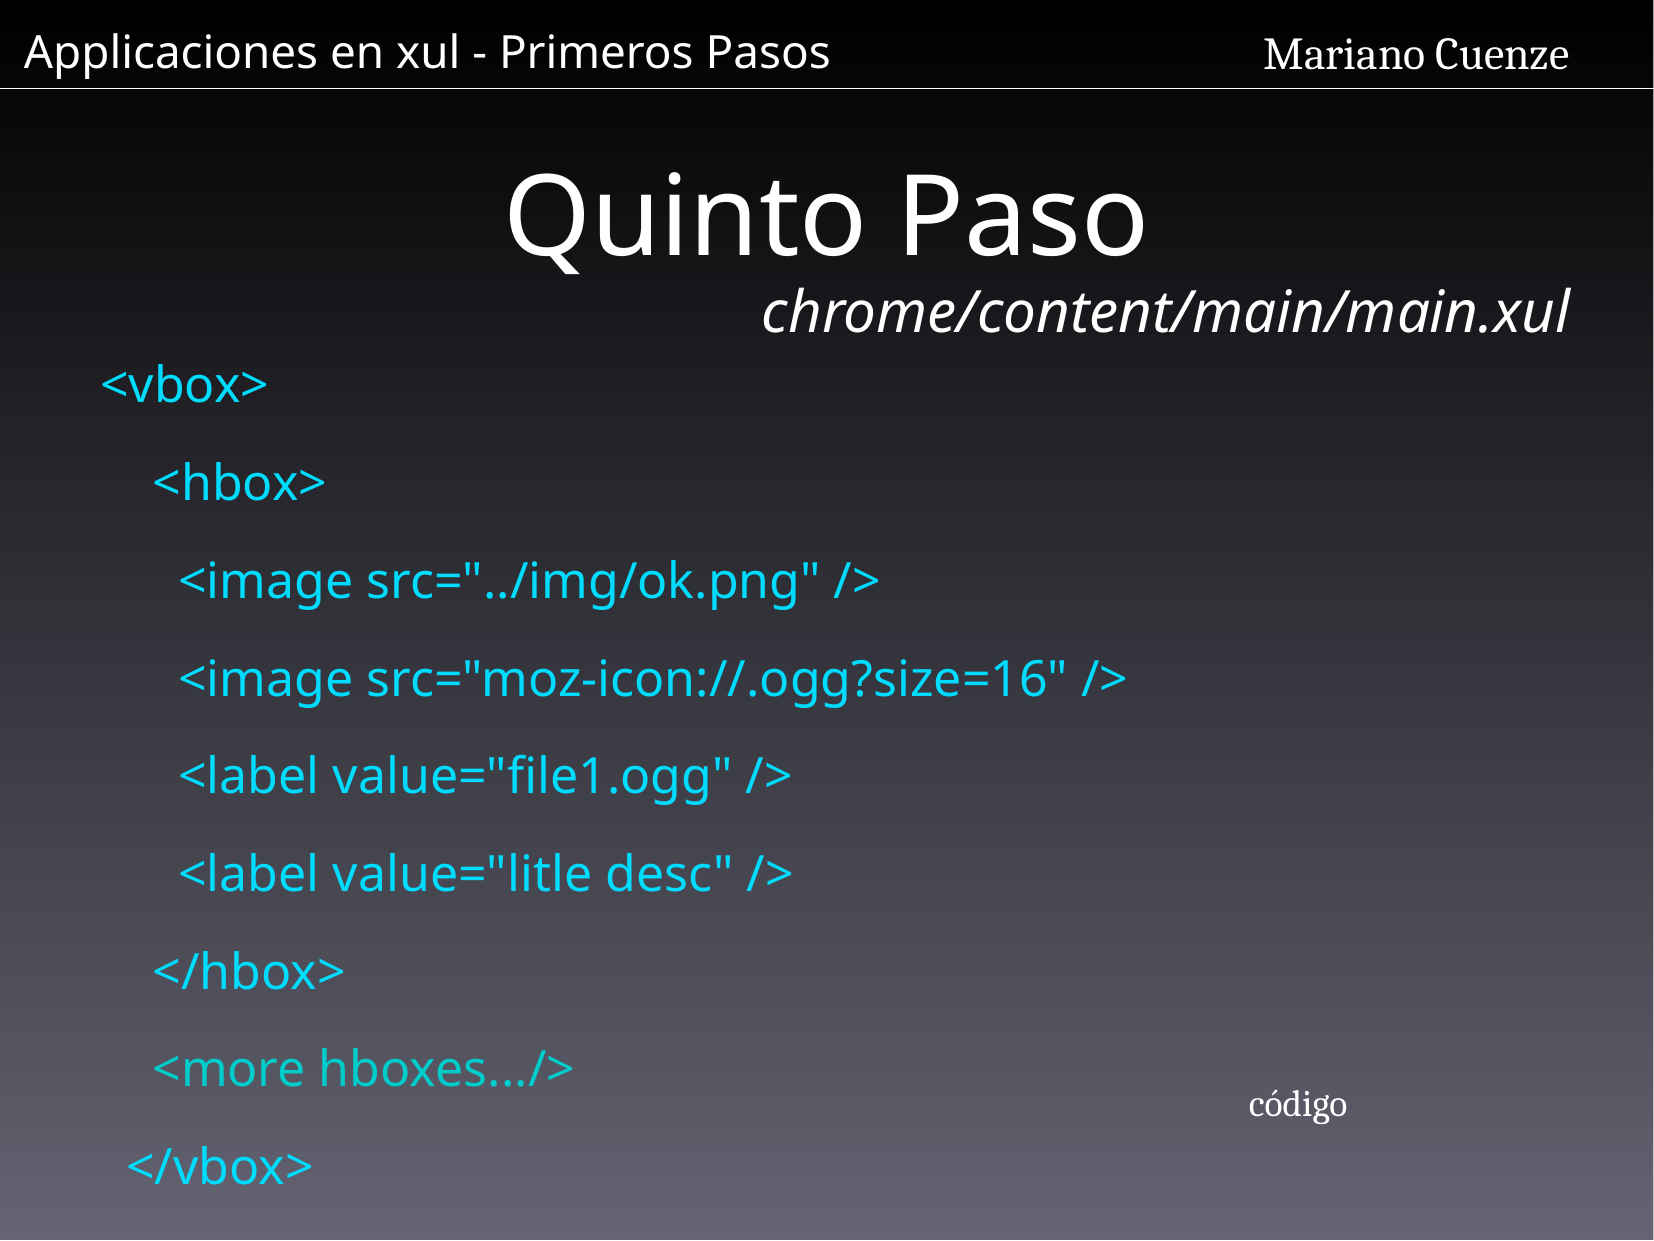

Applicaciones en xul - Primeros Pasos
Mariano Cuenze
# Quinto Paso
chrome/content/main/main.xul
<vbox>
 <hbox>
 <image src="../img/ok.png" />
 <image src="moz-icon://.ogg?size=16" />
 <label value="file1.ogg" />
 <label value="litle desc" />
 </hbox>
 <more hboxes.../>
 </vbox>
código